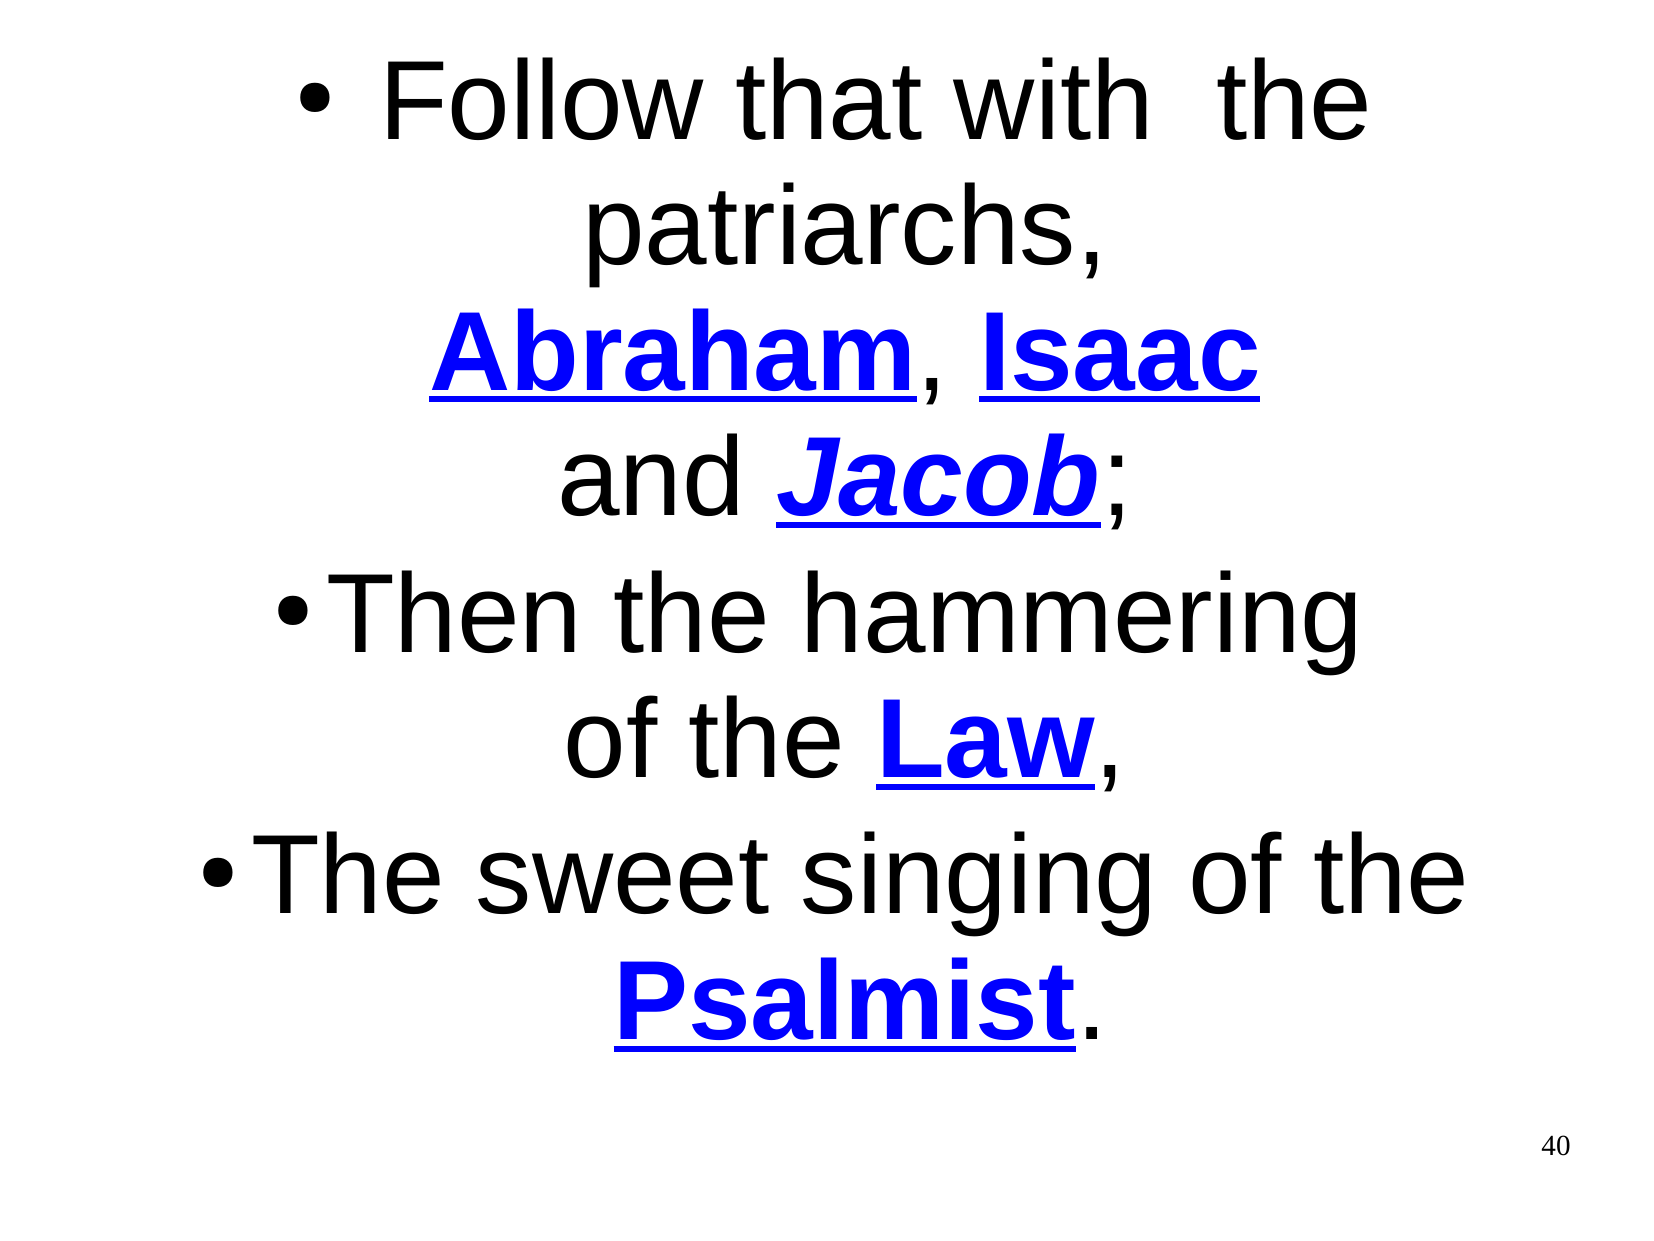

# Follow that with the patriarchs, Abraham, Isaac and Jacob;
Then the hammering
of the Law,
The sweet singing of the Psalmist.
40